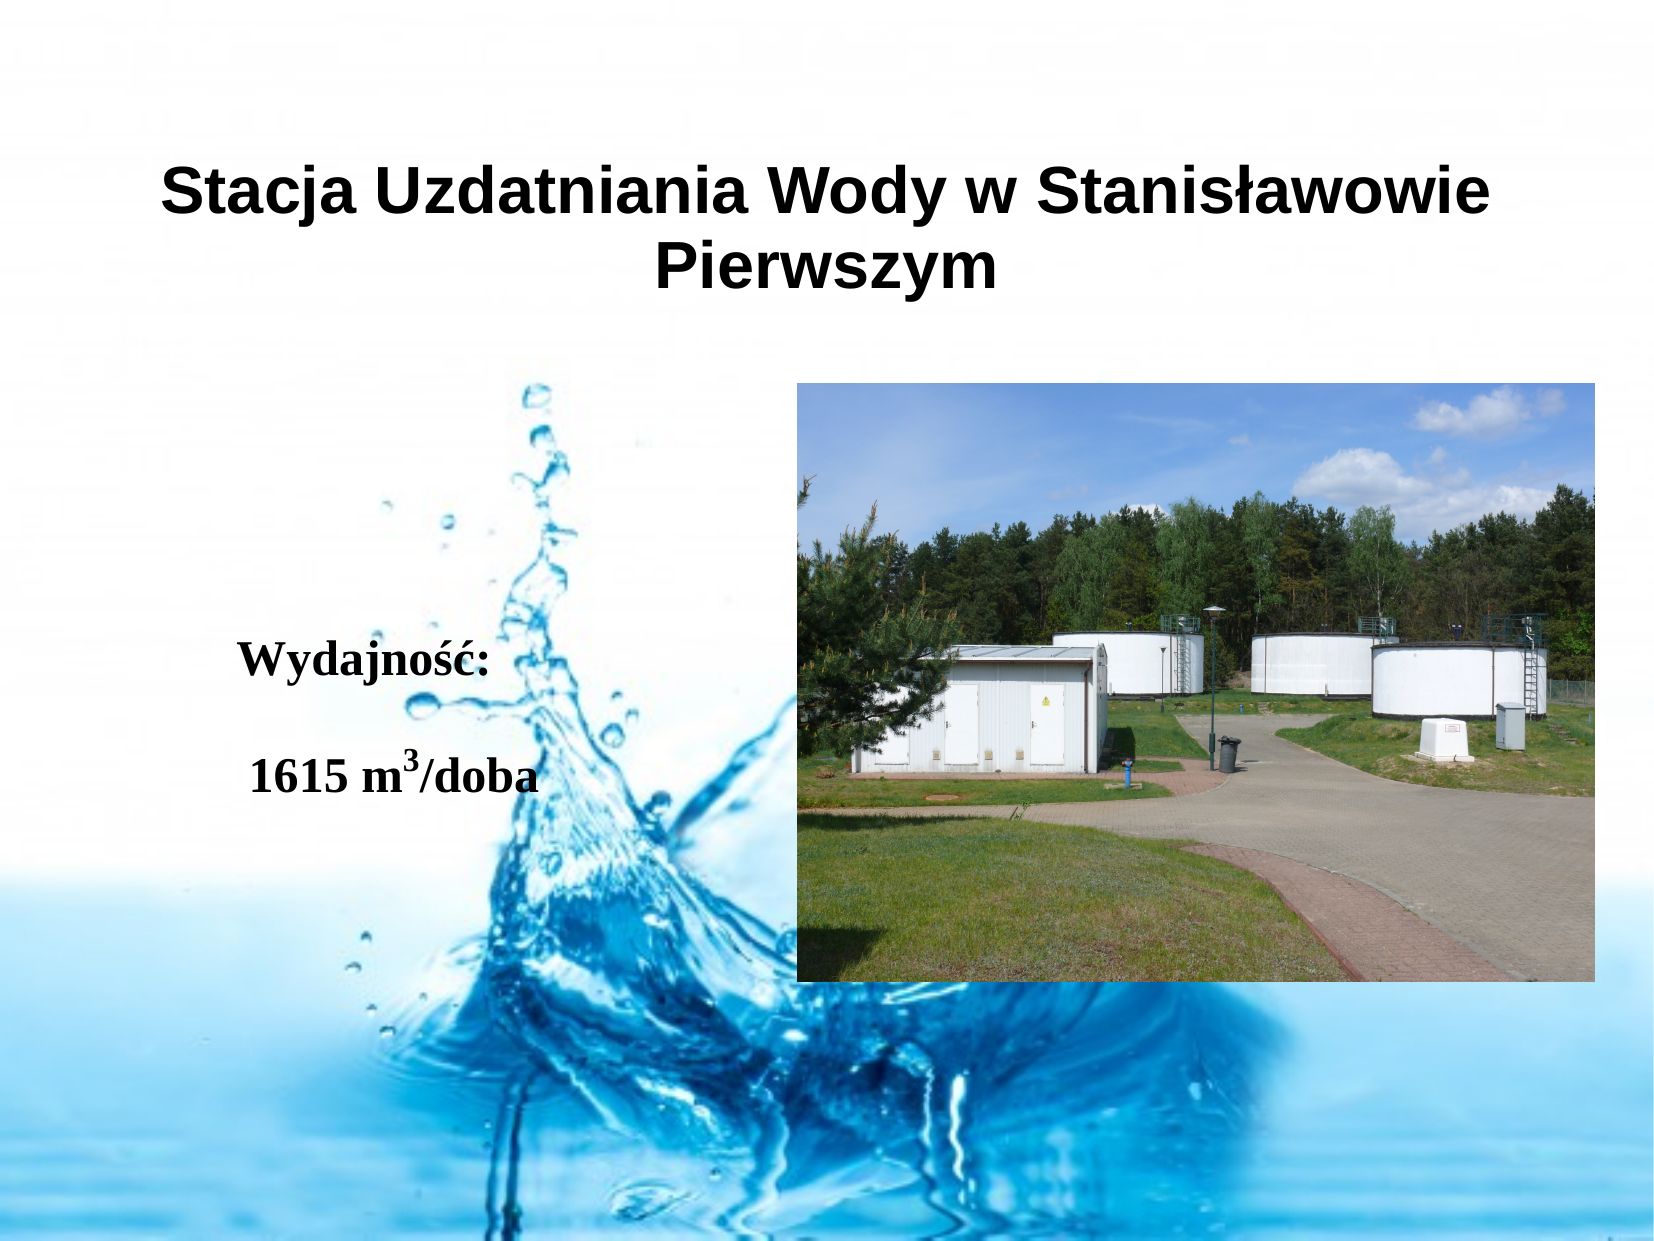

# Stacja Uzdatniania Wody w Stanisławowie Pierwszym
Wydajność:
 1615 m3/doba